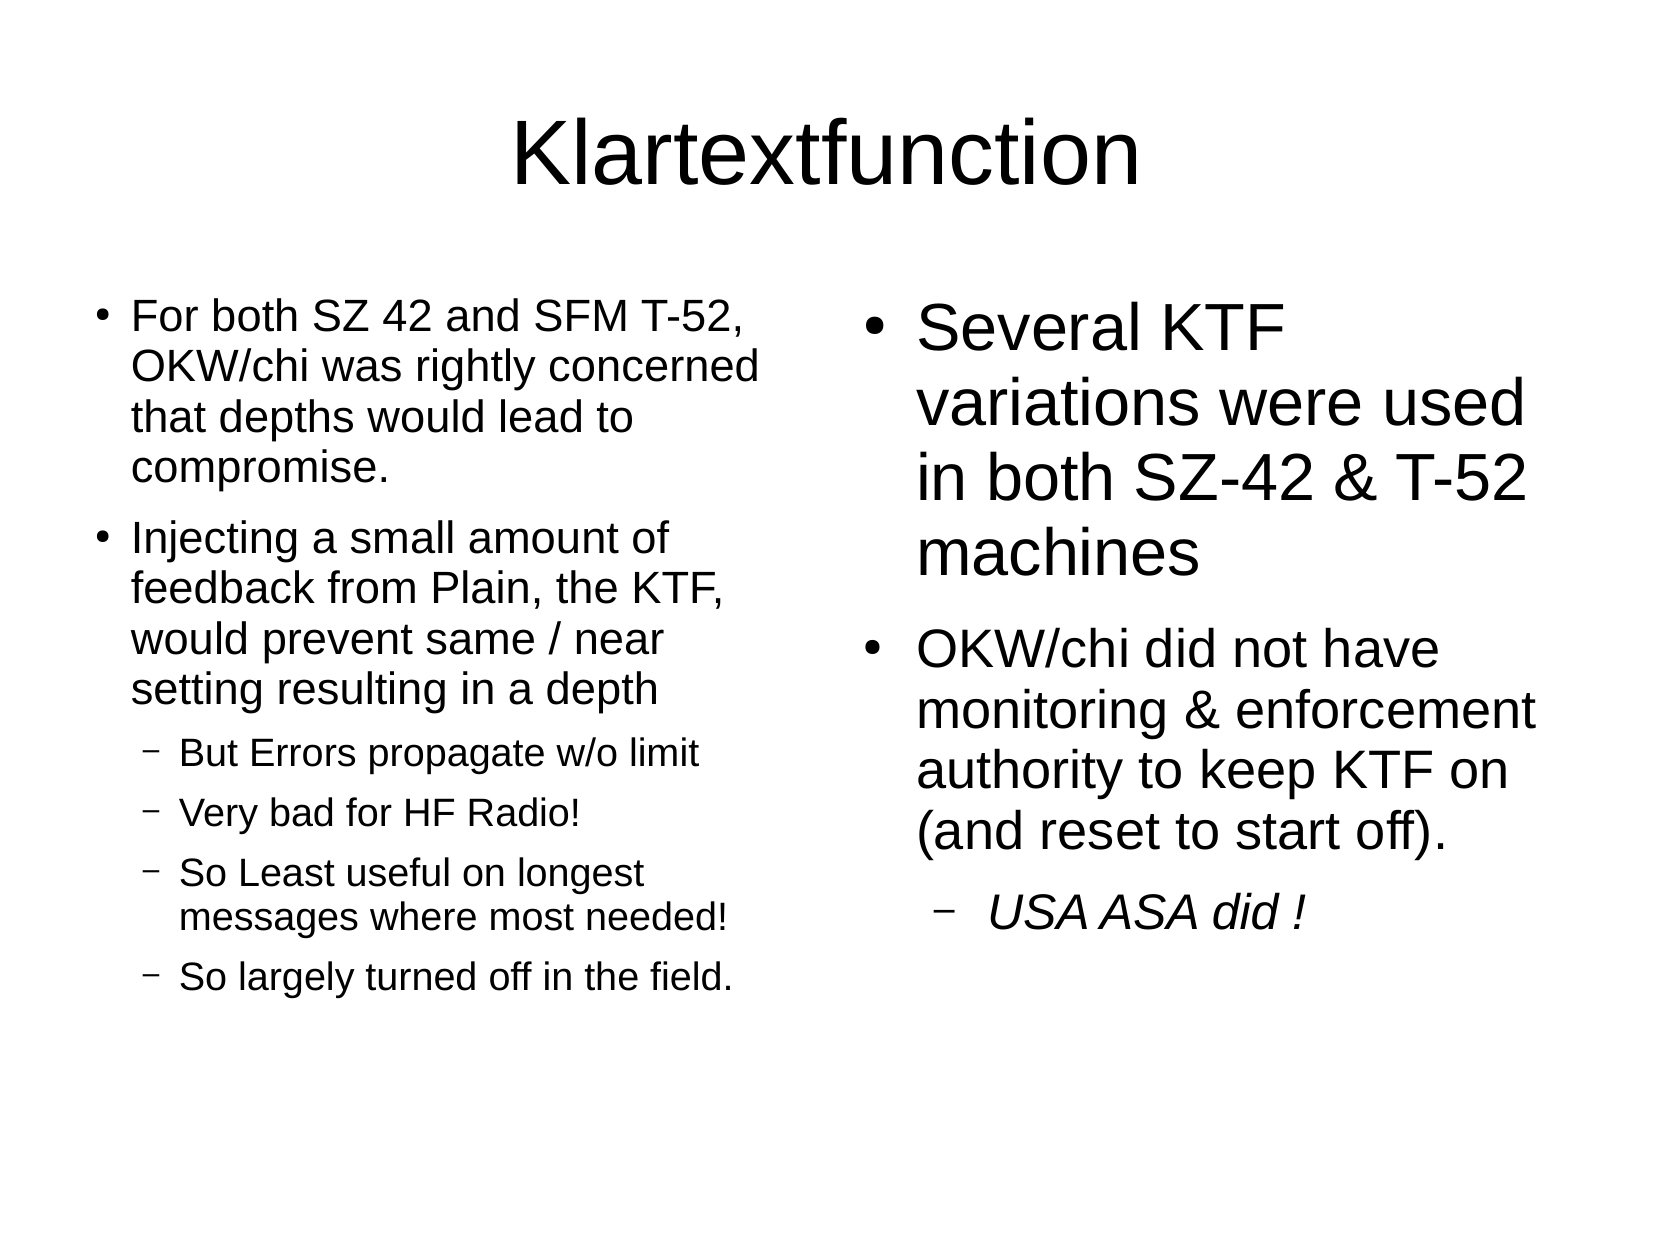

# Klartextfunction
For both SZ 42 and SFM T-52, OKW/chi was rightly concerned that depths would lead to compromise.
Injecting a small amount of feedback from Plain, the KTF, would prevent same / near setting resulting in a depth
But Errors propagate w/o limit
Very bad for HF Radio!
So Least useful on longest messages where most needed!
So largely turned off in the field.
Several KTF variations were used in both SZ-42 & T-52 machines
OKW/chi did not have monitoring & enforcement authority to keep KTF on (and reset to start off).
USA ASA did !